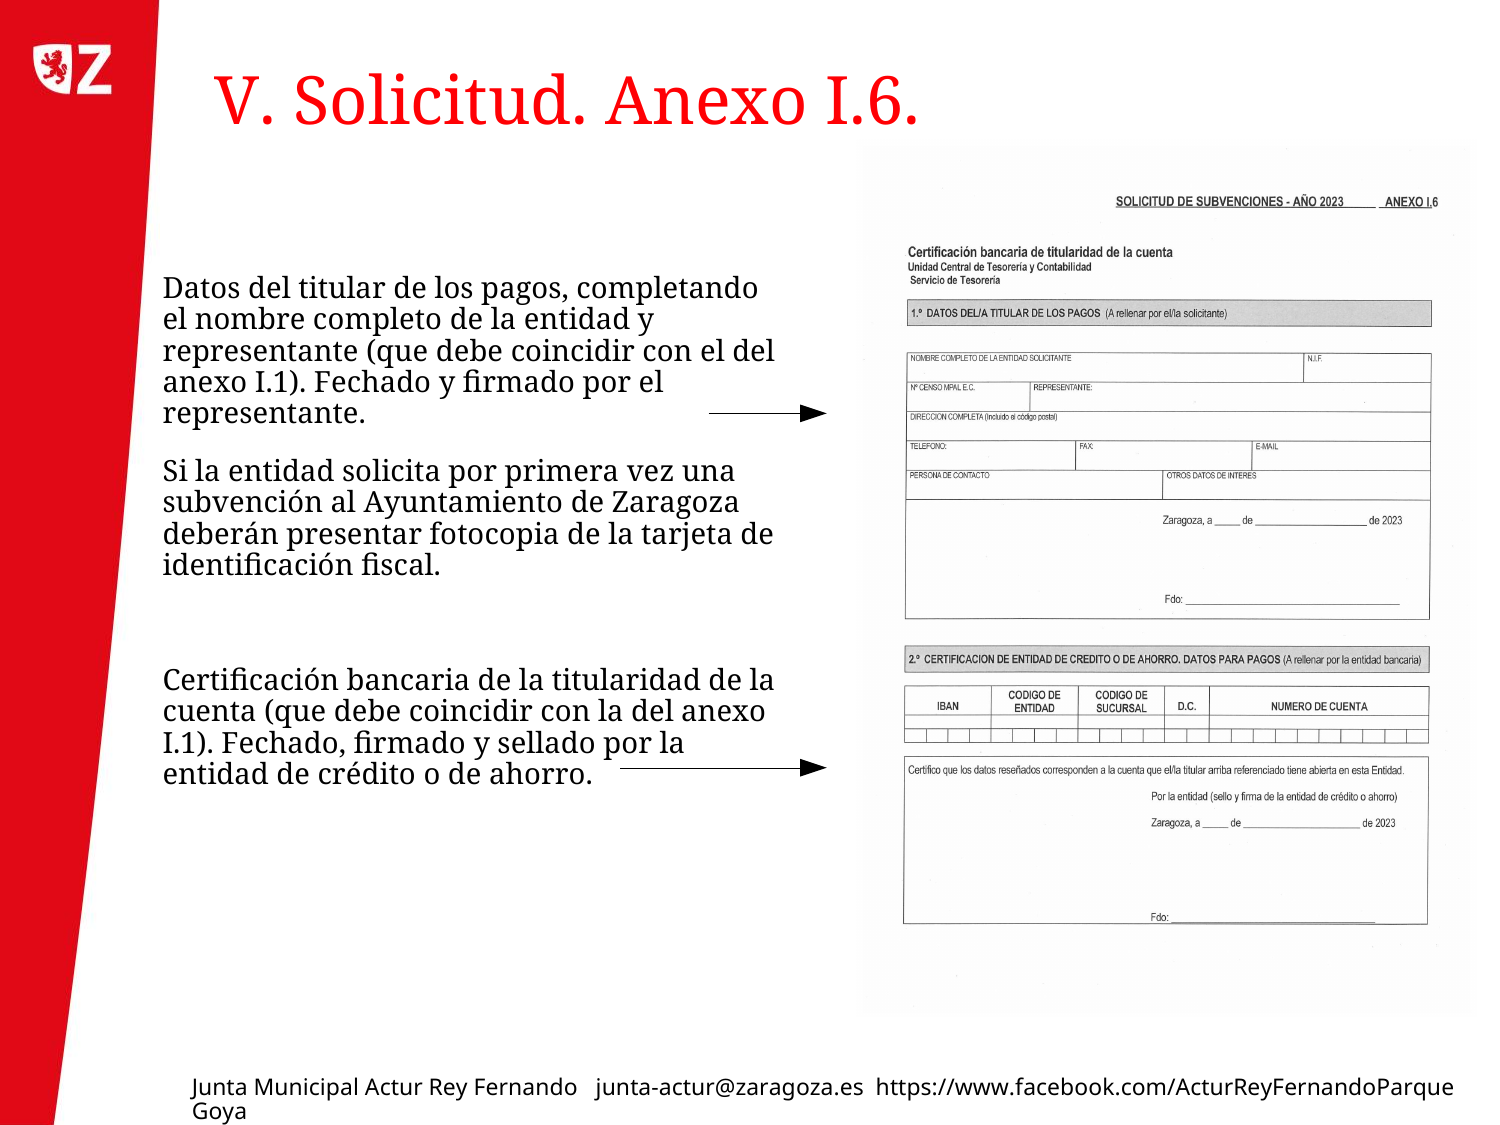

V. Solicitud. Anexo I.6.
Datos del titular de los pagos, completando el nombre completo de la entidad y representante (que debe coincidir con el del anexo I.1). Fechado y firmado por el representante.
Si la entidad solicita por primera vez una subvención al Ayuntamiento de Zaragoza deberán presentar fotocopia de la tarjeta de identificación fiscal.
Certificación bancaria de la titularidad de la cuenta (que debe coincidir con la del anexo I.1). Fechado, firmado y sellado por la entidad de crédito o de ahorro.
Junta Municipal Actur Rey Fernando junta-actur@zaragoza.es https://www.facebook.com/ActurReyFernandoParqueGoya